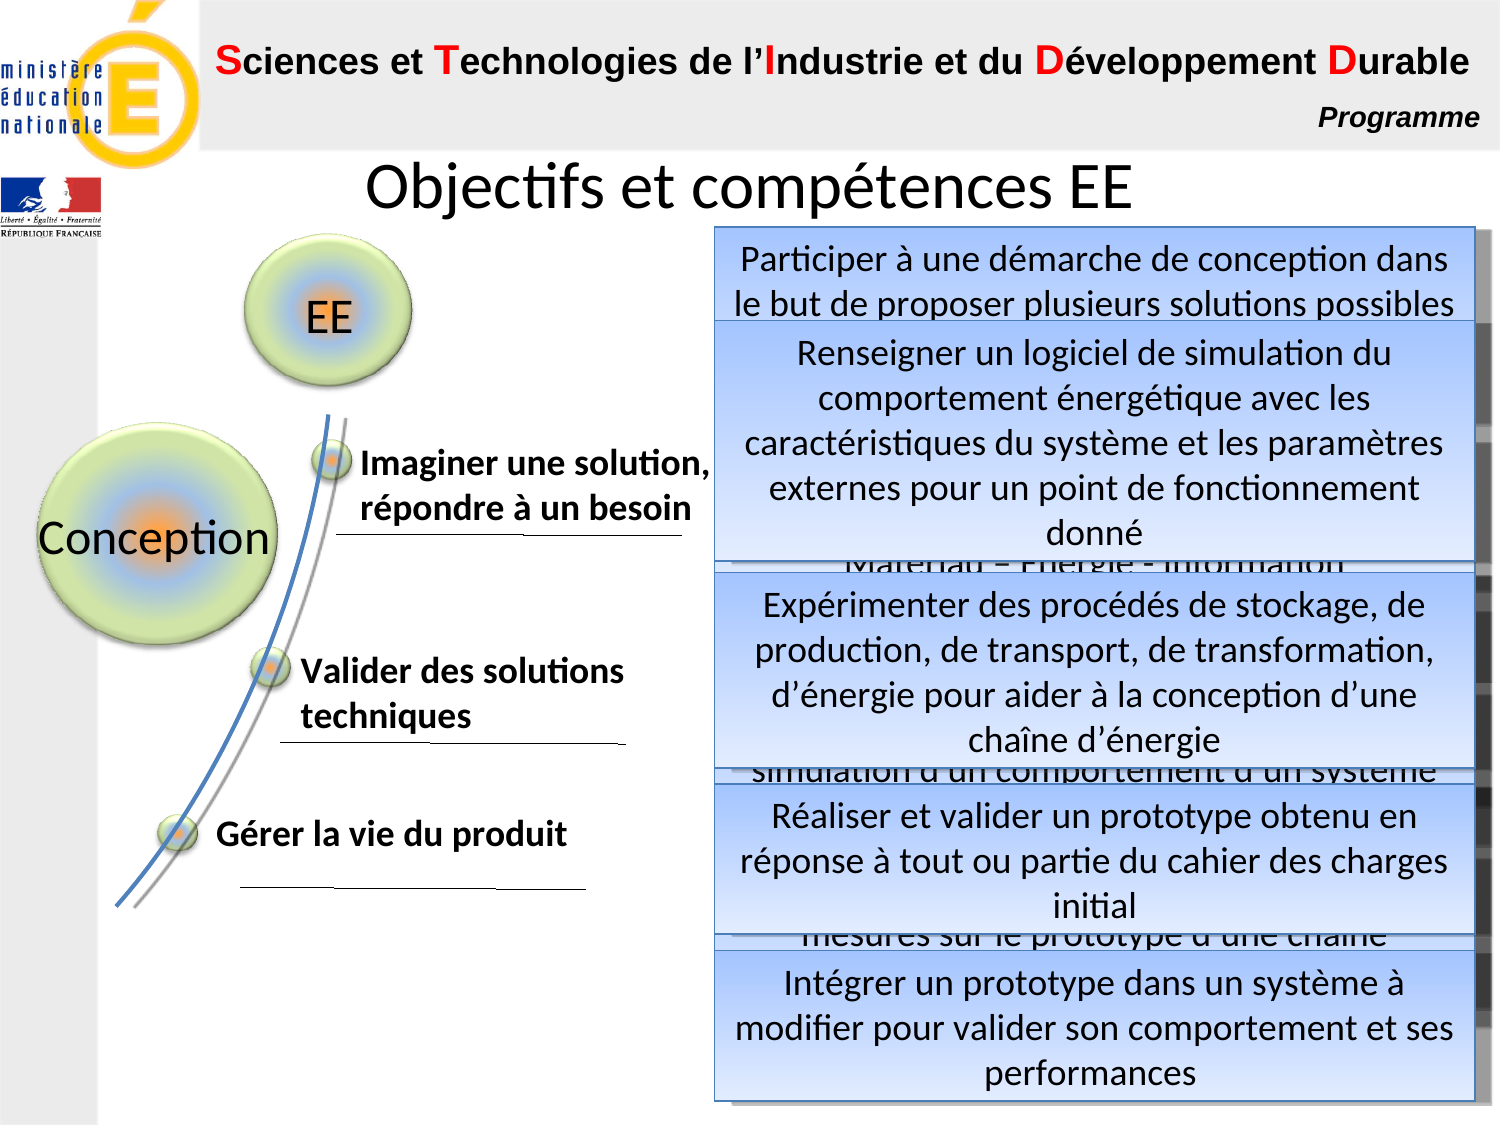

EE
Conception
Imaginer une solution,
répondre à un besoin
Valider des solutions
techniques
Gérer la vie du produit
# Objectifs et compétences EE
Participer à une démarche de conception dans le but de proposer plusieurs solutions possibles à un problème technique identifié en lien avec un enjeu énergétique
Justifier une solution retenue en intégrant les conséquences des choix sur le triptyque Matériau – Ėnergie - Information
Définir la structure, la constitution d’un système en fonction des caractéristiques technico-économiques et environnementales attendues
Définir les modifications de la structure, les choix de constituants et du type de système de gestion d'une chaîne d’énergie afin de répondre à une évolution d’un cahier des charges
Renseigner un logiciel de simulation du comportement énergétique avec les caractéristiques du système et les paramètres externes pour un point de fonctionnement donné
Interpréter les résultats d'une simulation afin de valider une solution ou l’optimiser
Comparer et interpréter le résultat d'une simulation d'un comportement d’un système avec un comportement réel
Mettre en œuvre un protocole d’essais et de mesures sur le prototype d’une chaîne d’énergie, interpréter les résultats
Expérimenter des procédés de stockage, de production, de transport, de transformation, d’énergie pour aider à la conception d’une chaîne d’énergie
Réaliser et valider un prototype obtenu en réponse à tout ou partie du cahier des charges initial
Intégrer un prototype dans un système à modifier pour valider son comportement et ses performances